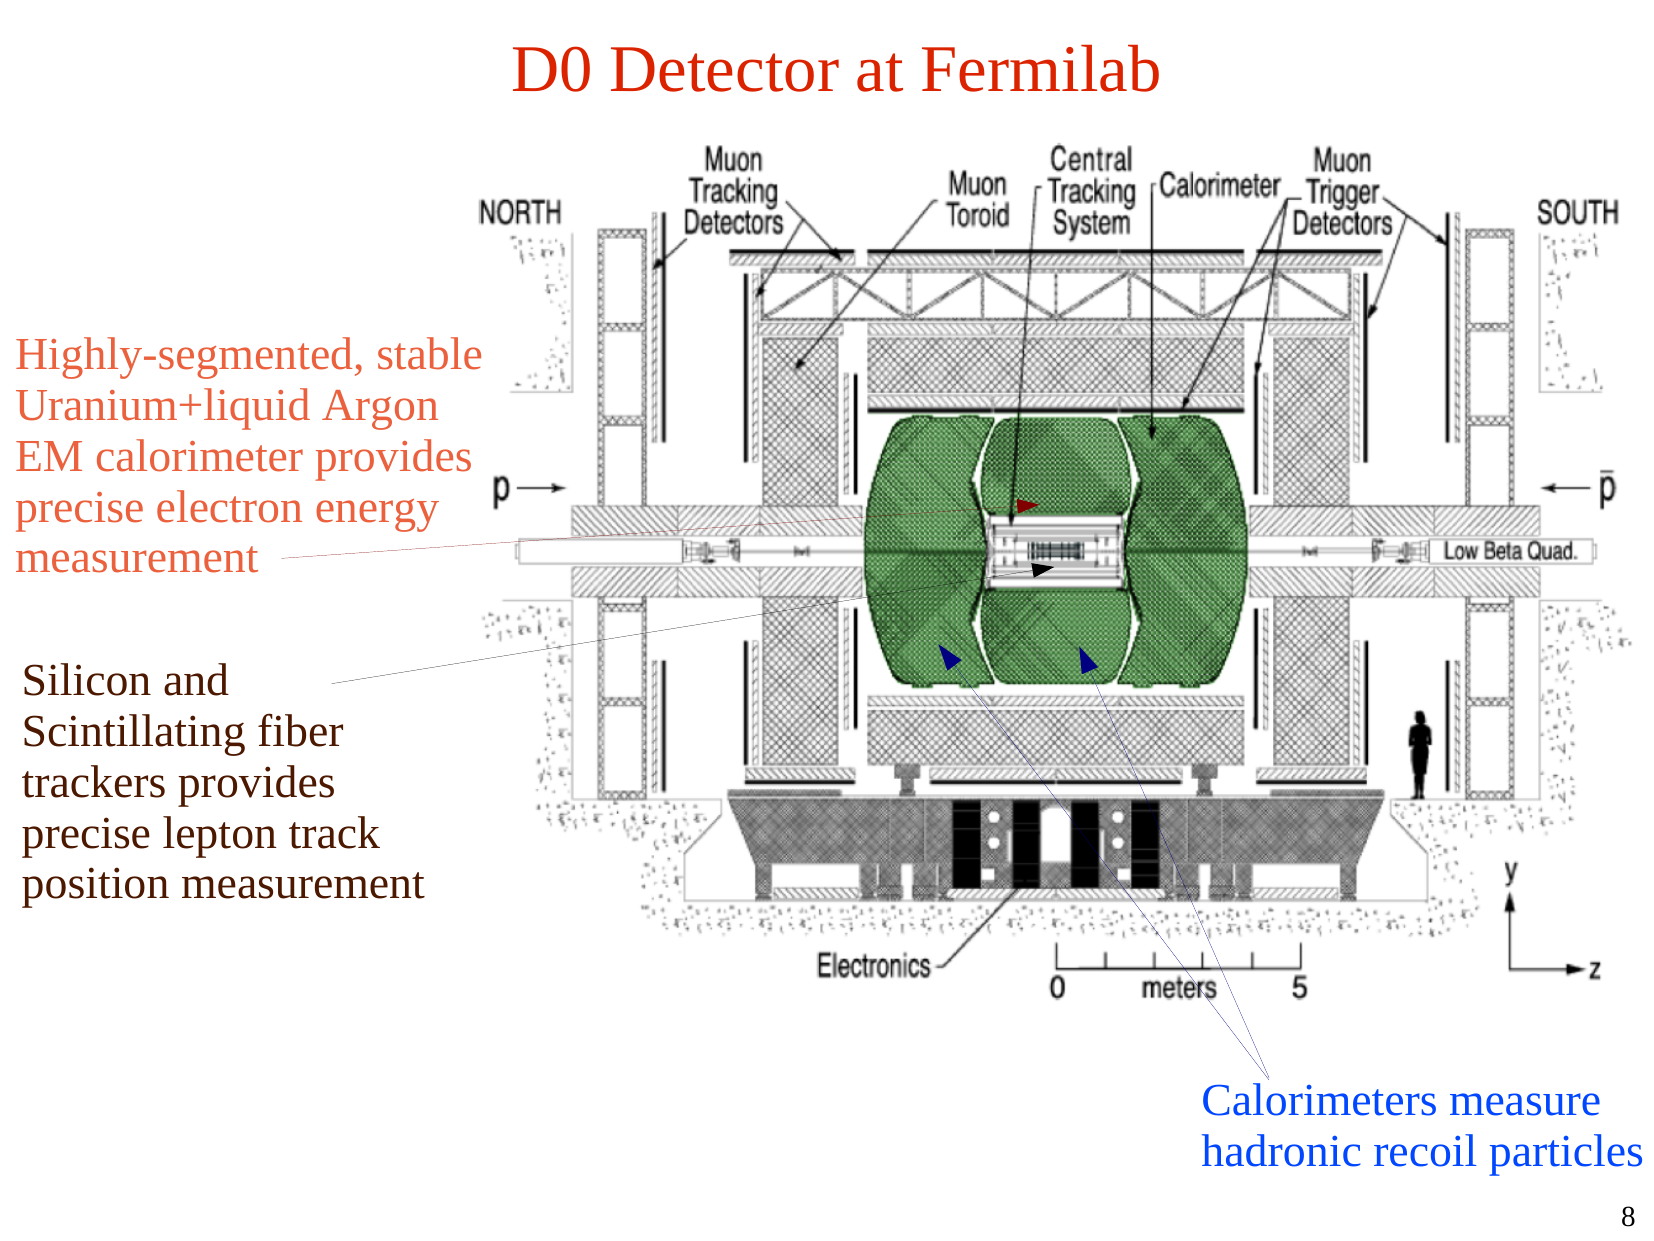

# D0 Detector at Fermilab
Highly-segmented, stable
Uranium+liquid Argon
EM calorimeter provides
precise electron energy
measurement
Silicon and Scintillating fiber trackers provides
precise lepton track position measurement
Calorimeters measure
hadronic recoil particles
8